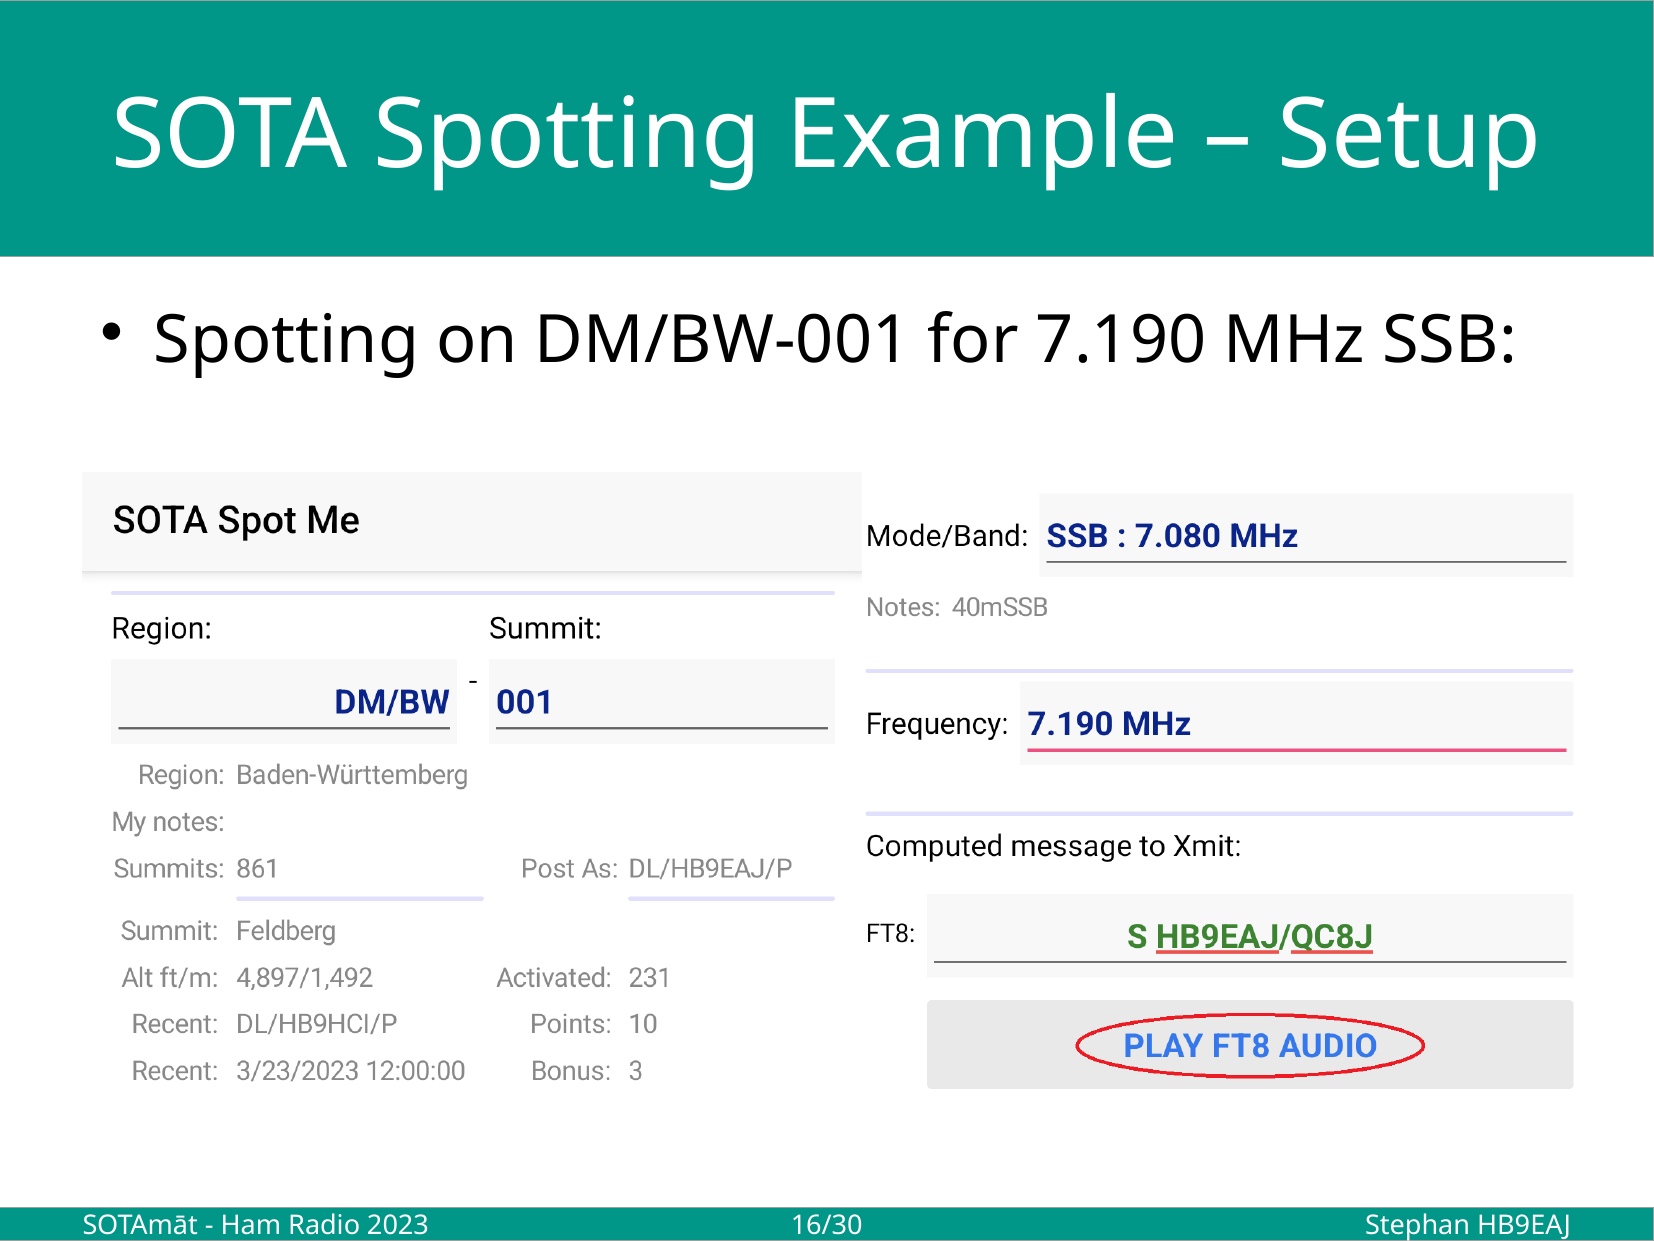

# SOTA Spotting Example – Setup
Spotting on DM/BW-001 for 7.190 MHz SSB:
Portable 7-Band EFHW-Antenne